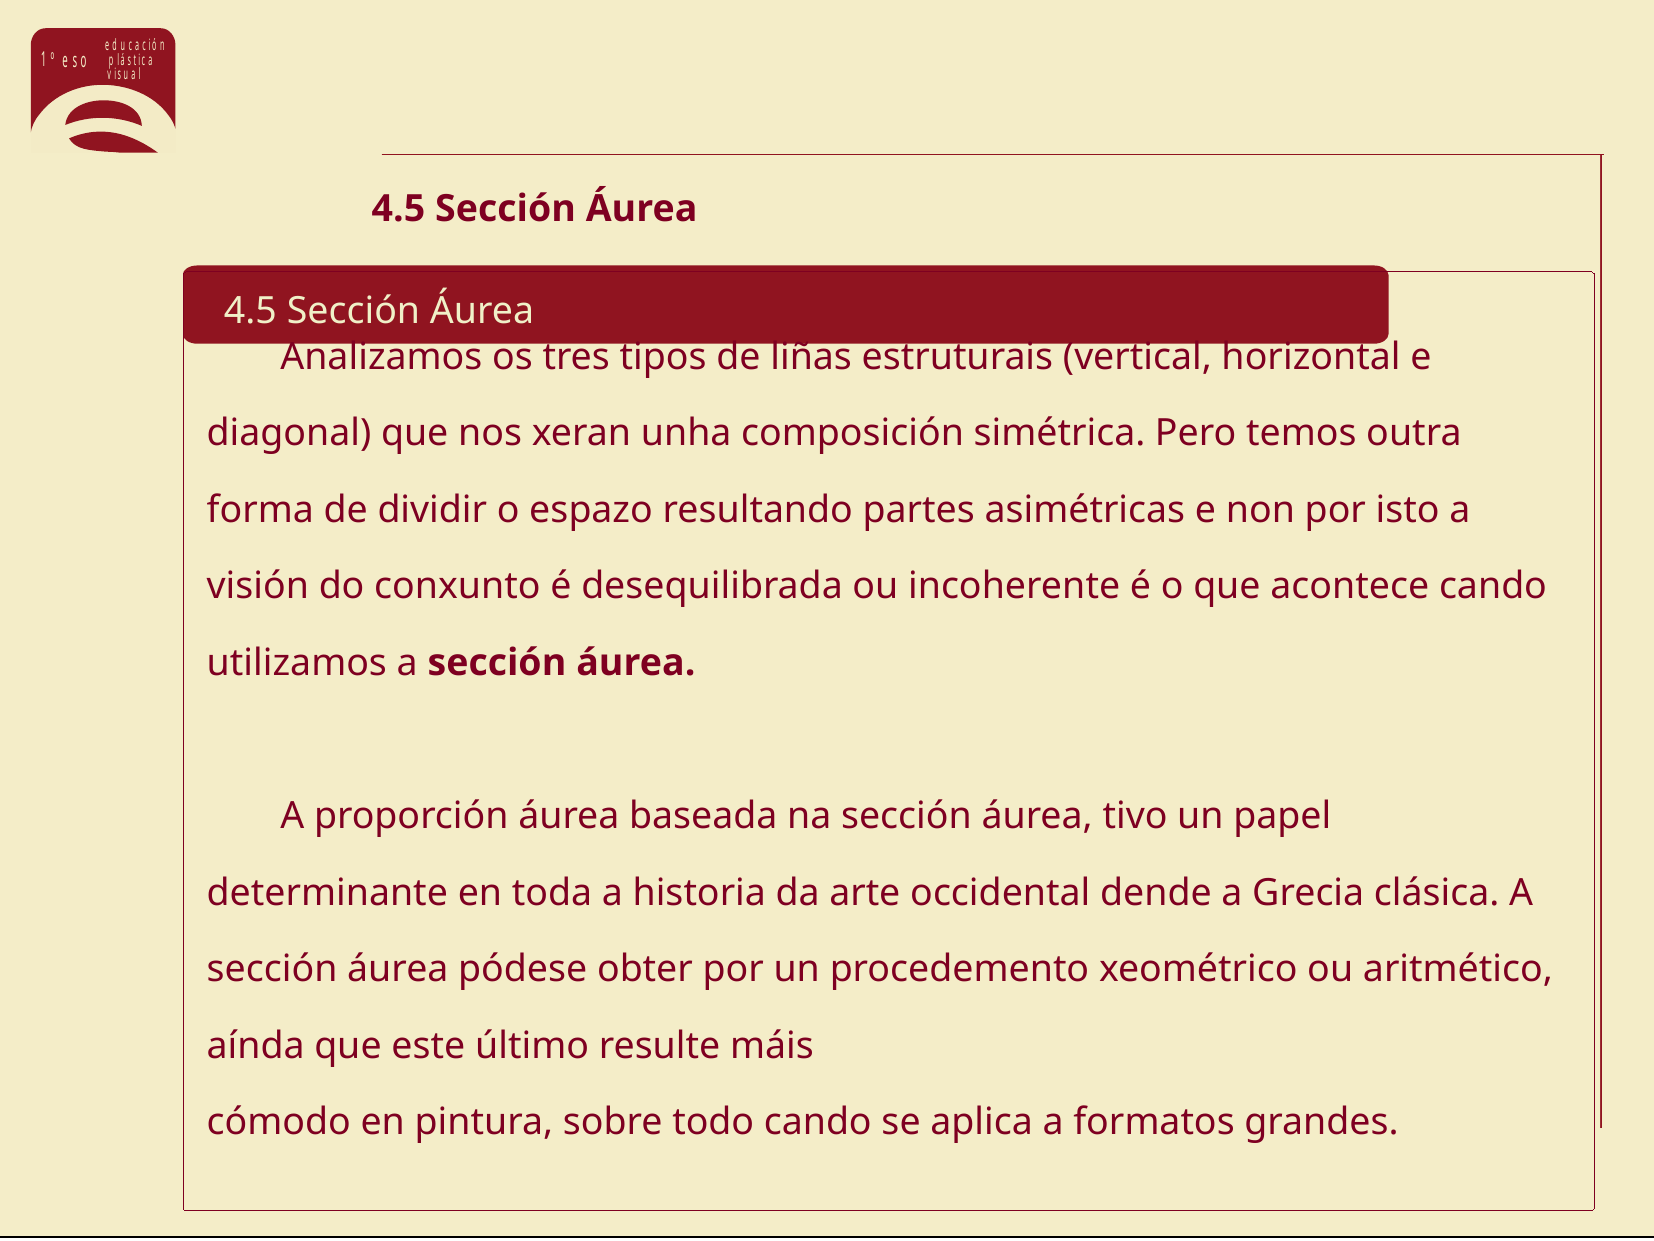

4.5 Sección Áurea
	4.5 Sección Áurea
#
	Analizamos os tres tipos de liñas estruturais (vertical, horizontal e diagonal) que nos xeran unha composición simétrica. Pero temos outra forma de dividir o espazo resultando partes asimétricas e non por isto a visión do conxunto é desequilibrada ou incoherente é o que acontece cando utilizamos a sección áurea.
	A proporción áurea baseada na sección áurea, tivo un papel determinante en toda a historia da arte occidental dende a Grecia clásica. A sección áurea pódese obter por un procedemento xeométrico ou aritmético, aínda que este último resulte máis
cómodo en pintura, sobre todo cando se aplica a formatos grandes.